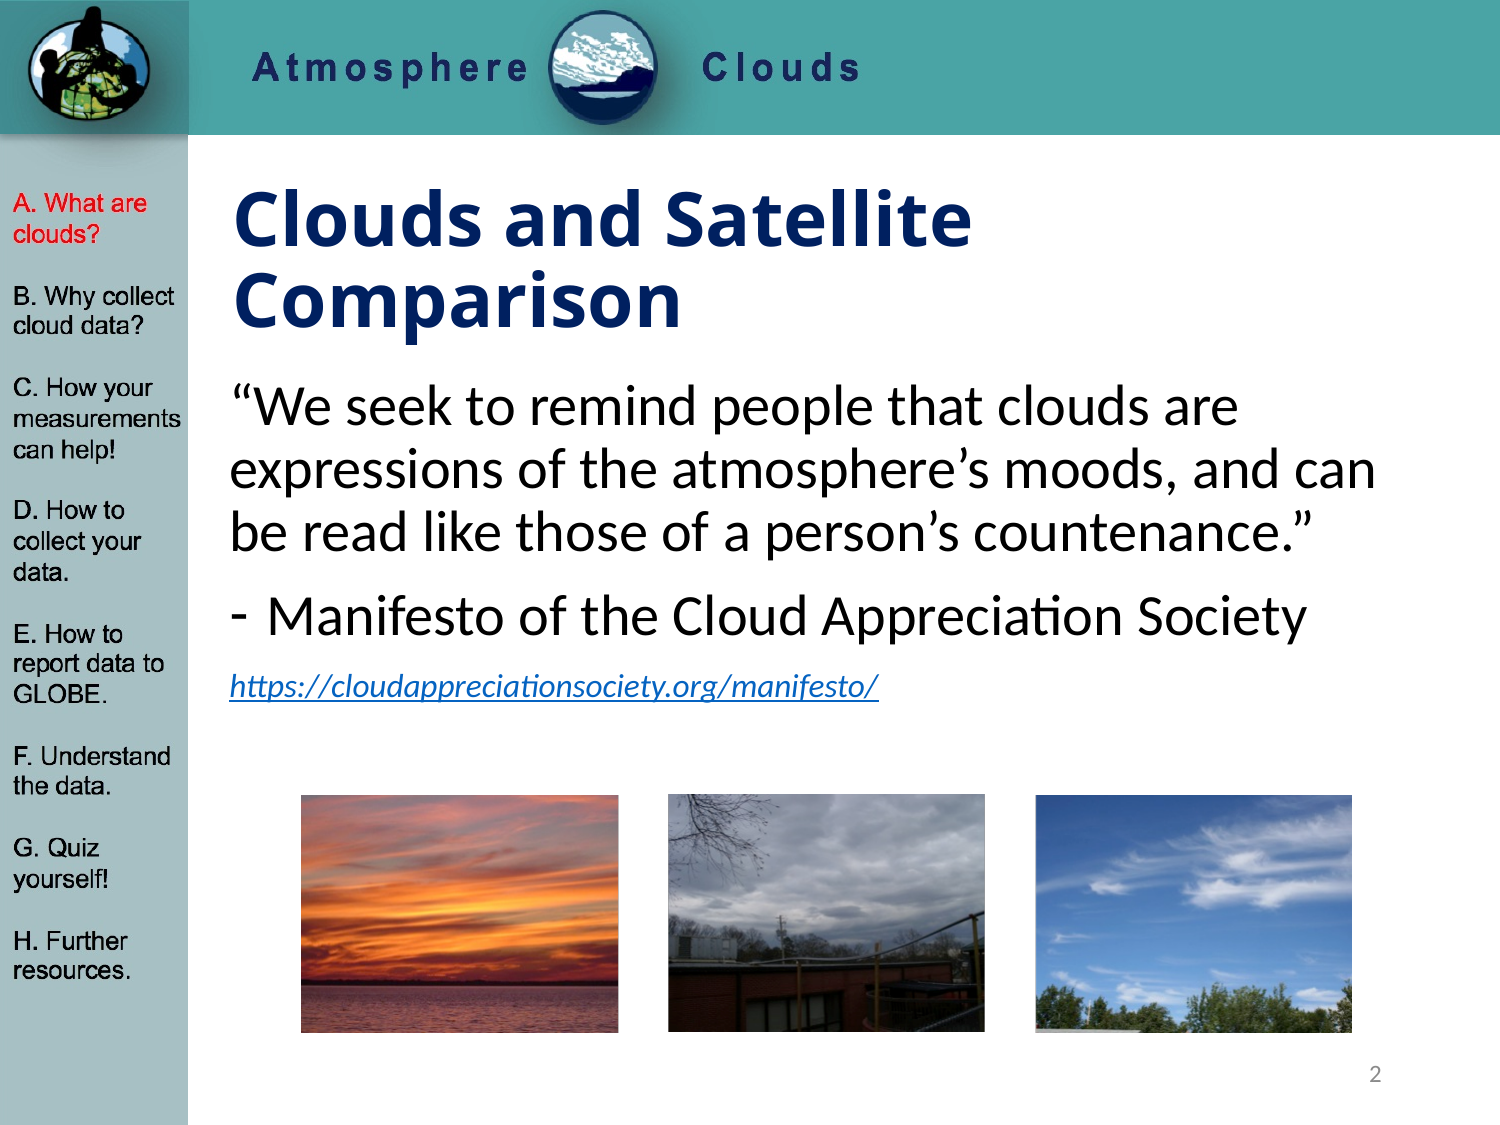

# Clouds and Satellite Comparison
“We seek to remind people that clouds are expressions of the atmosphere’s moods, and can be read like those of a person’s countenance.”
Manifesto of the Cloud Appreciation Society
https://cloudappreciationsociety.org/manifesto/